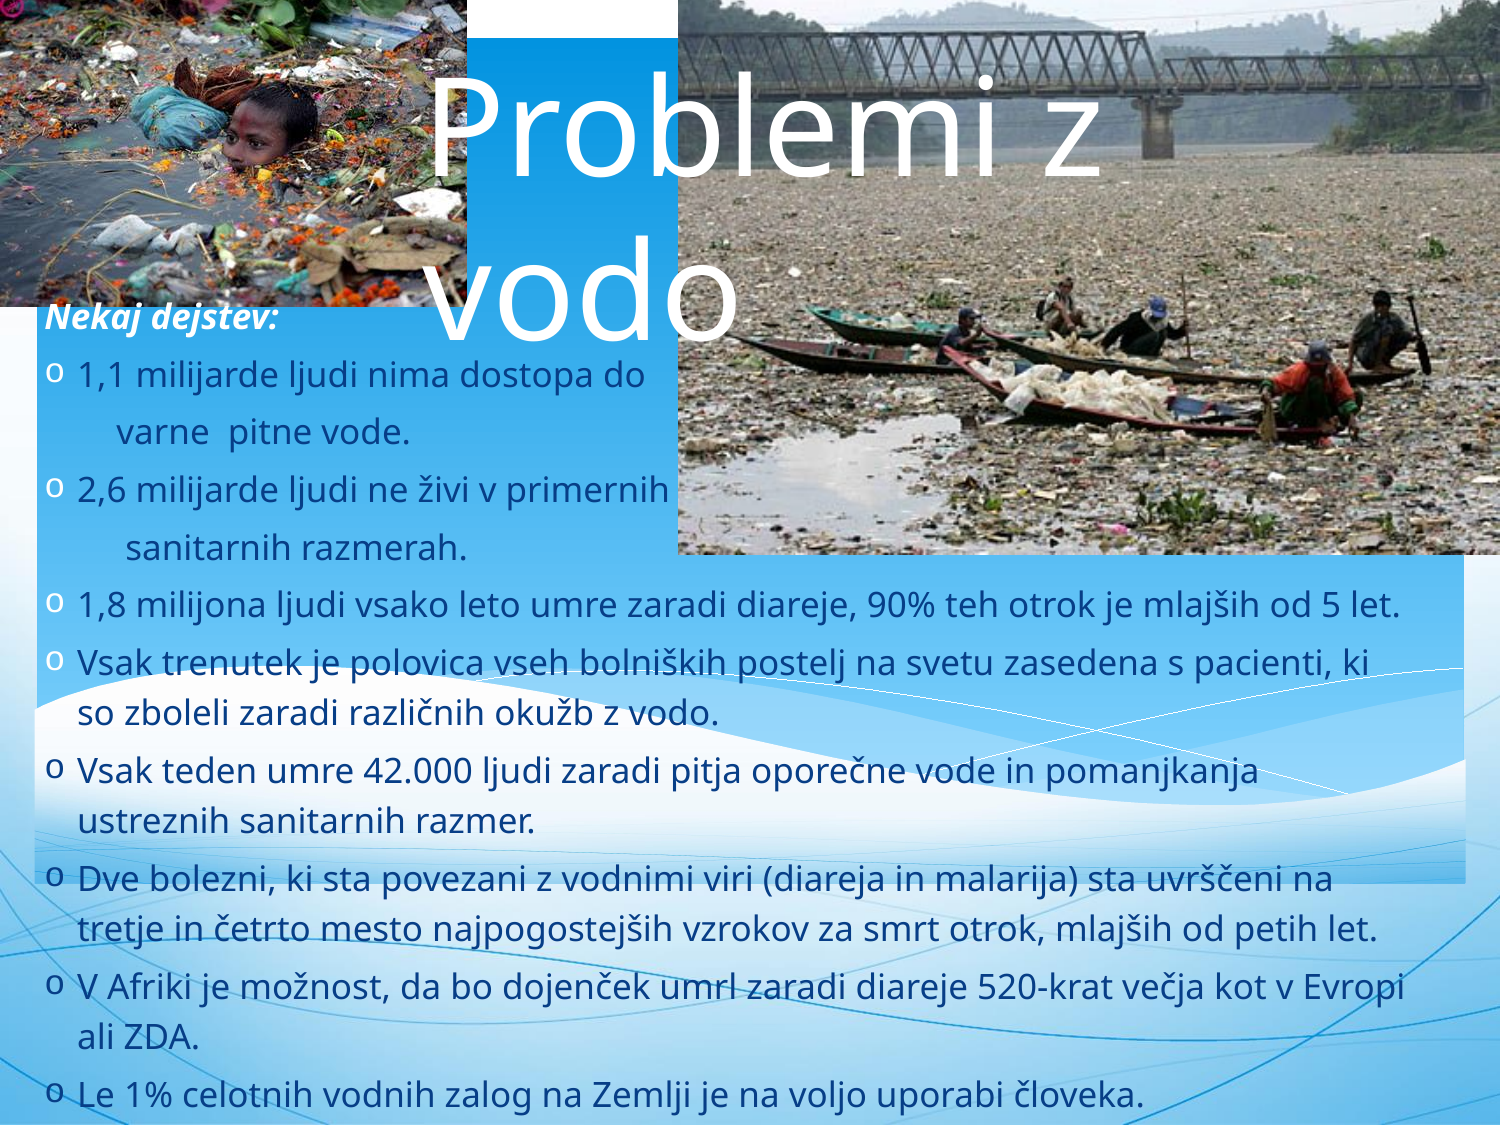

# Problemi z vodo
Nekaj dejstev:
1,1 milijarde ljudi nima dostopa do
 varne pitne vode.
2,6 milijarde ljudi ne živi v primernih
 sanitarnih razmerah.
1,8 milijona ljudi vsako leto umre zaradi diareje, 90% teh otrok je mlajših od 5 let.
Vsak trenutek je polovica vseh bolniških postelj na svetu zasedena s pacienti, ki so zboleli zaradi različnih okužb z vodo.
Vsak teden umre 42.000 ljudi zaradi pitja oporečne vode in pomanjkanja ustreznih sanitarnih razmer.
Dve bolezni, ki sta povezani z vodnimi viri (diareja in malarija) sta uvrščeni na tretje in četrto mesto najpogostejših vzrokov za smrt otrok, mlajših od petih let.
V Afriki je možnost, da bo dojenček umrl zaradi diareje 520-krat večja kot v Evropi ali ZDA.
Le 1% celotnih vodnih zalog na Zemlji je na voljo uporabi človeka.